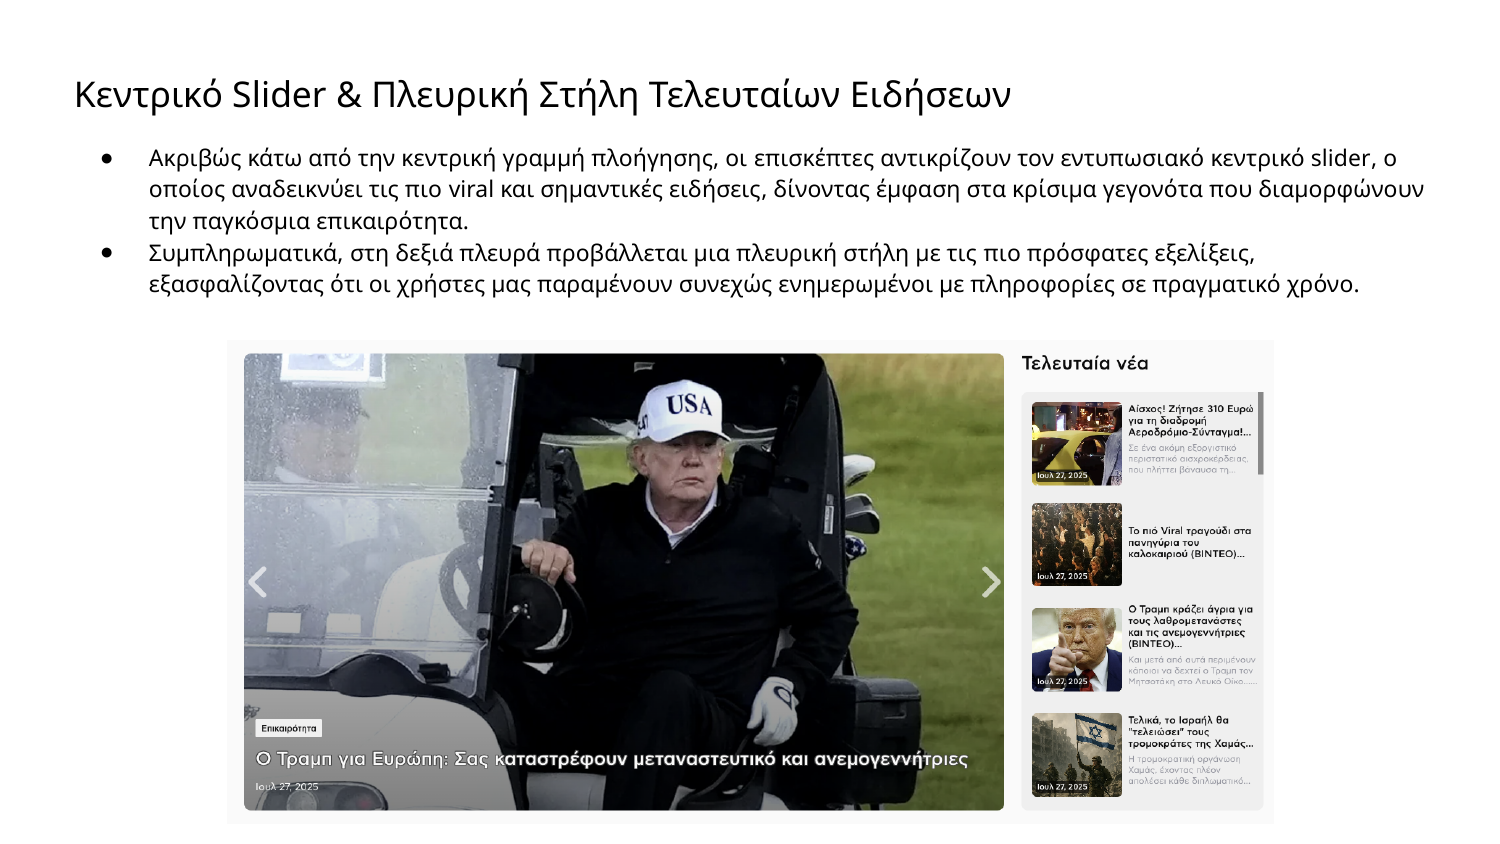

Κεντρικό Slider & Πλευρική Στήλη Τελευταίων Ειδήσεων
Ακριβώς κάτω από την κεντρική γραμμή πλοήγησης, οι επισκέπτες αντικρίζουν τον εντυπωσιακό κεντρικό slider, ο οποίος αναδεικνύει τις πιο viral και σημαντικές ειδήσεις, δίνοντας έμφαση στα κρίσιμα γεγονότα που διαμορφώνουν την παγκόσμια επικαιρότητα.
Συμπληρωματικά, στη δεξιά πλευρά προβάλλεται μια πλευρική στήλη με τις πιο πρόσφατες εξελίξεις, εξασφαλίζοντας ότι οι χρήστες μας παραμένουν συνεχώς ενημερωμένοι με πληροφορίες σε πραγματικό χρόνο.